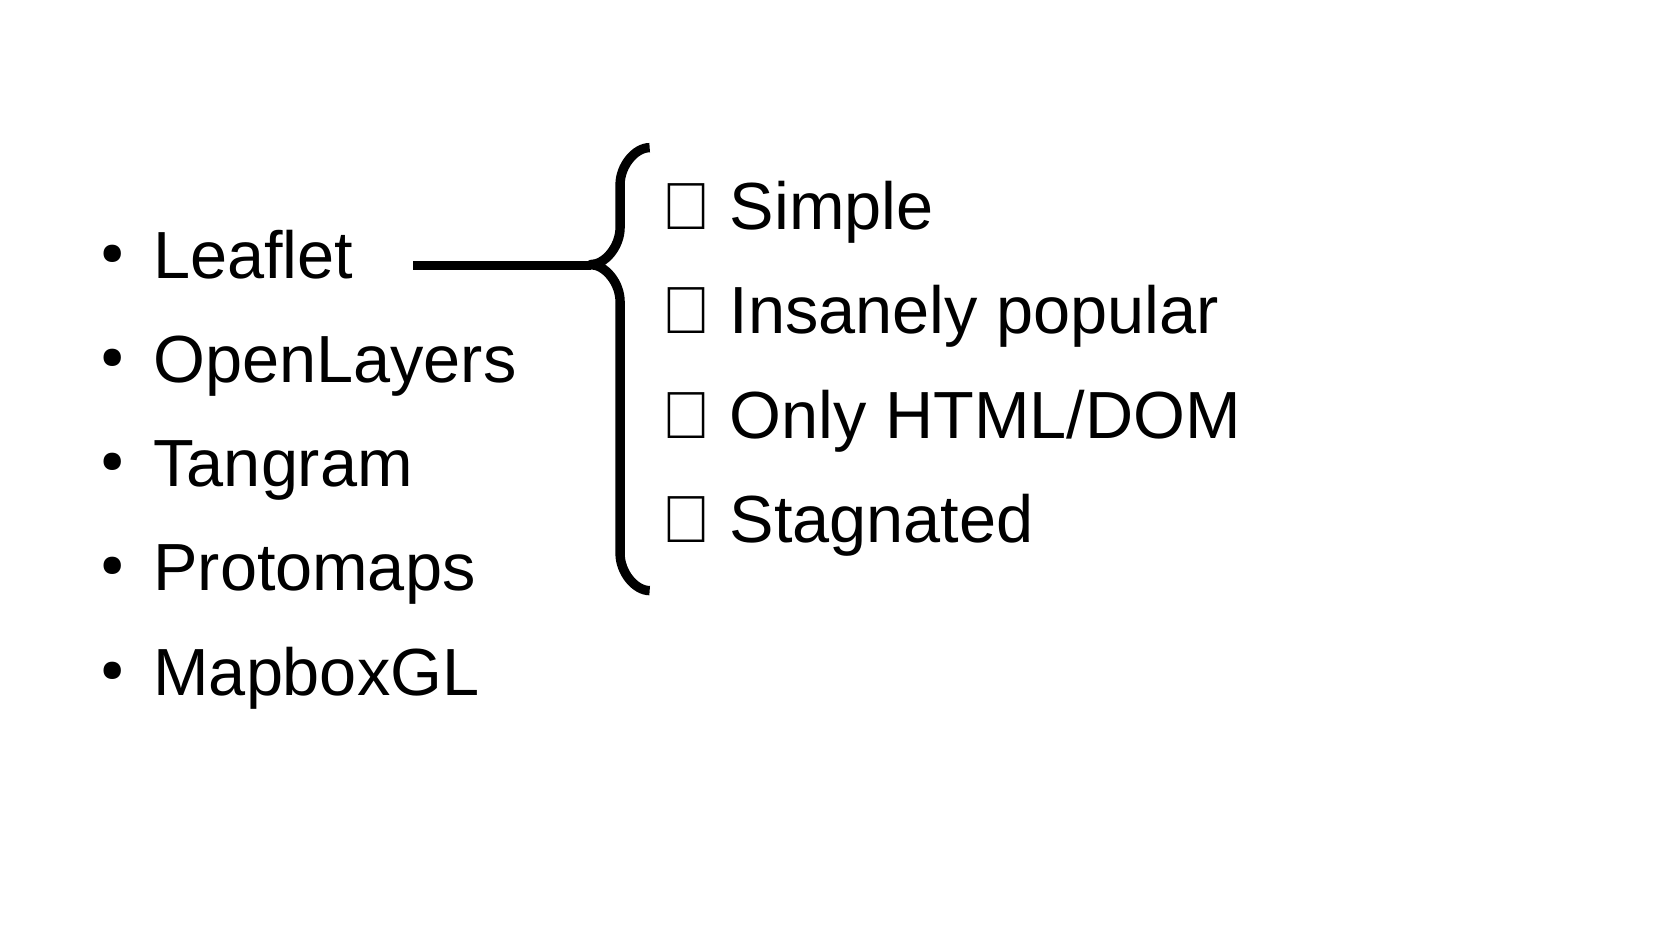

✅ Simple
✅ Insanely popular
🔷 Only HTML/DOM
❌ Stagnated
# Leaflet
OpenLayers
Tangram
Protomaps
MapboxGL